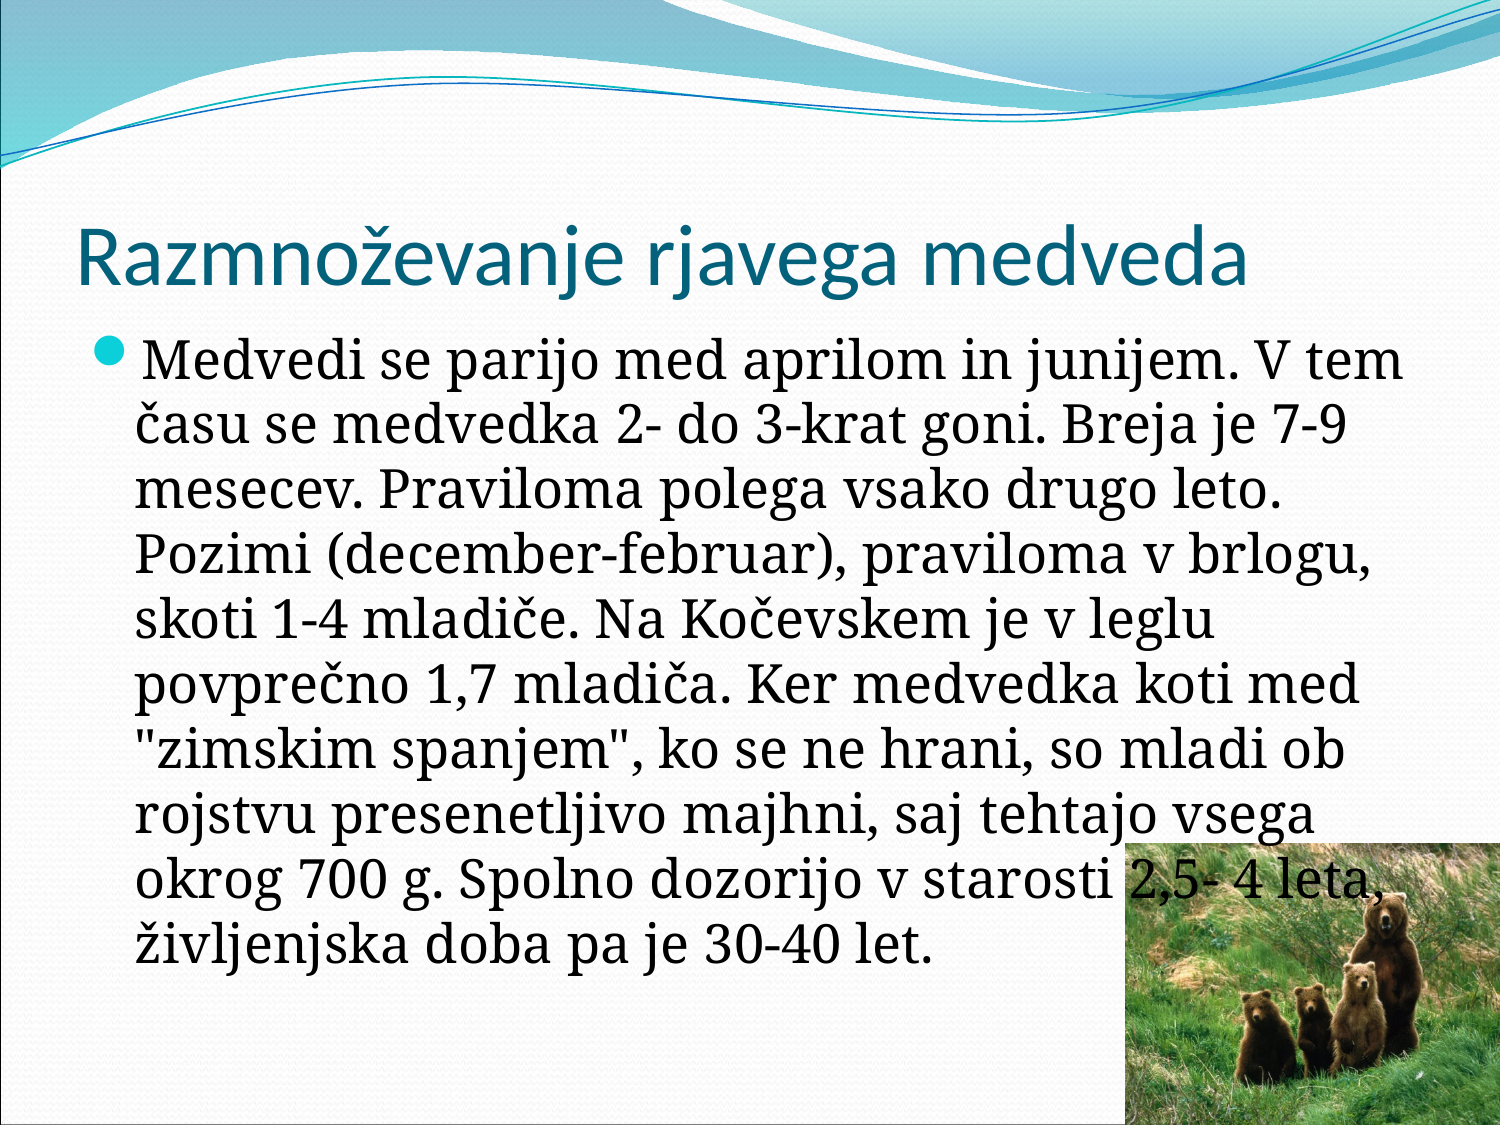

# Razmnoževanje rjavega medveda
Medvedi se parijo med aprilom in junijem. V tem času se medvedka 2- do 3-krat goni. Breja je 7-9 mesecev. Praviloma polega vsako drugo leto. Pozimi (december-februar), praviloma v brlogu, skoti 1-4 mladiče. Na Kočevskem je v leglu povprečno 1,7 mladiča. Ker medvedka koti med "zimskim spanjem", ko se ne hrani, so mladi ob rojstvu presenetljivo majhni, saj tehtajo vsega okrog 700 g. Spolno dozorijo v starosti 2,5- 4 leta, življenjska doba pa je 30-40 let.